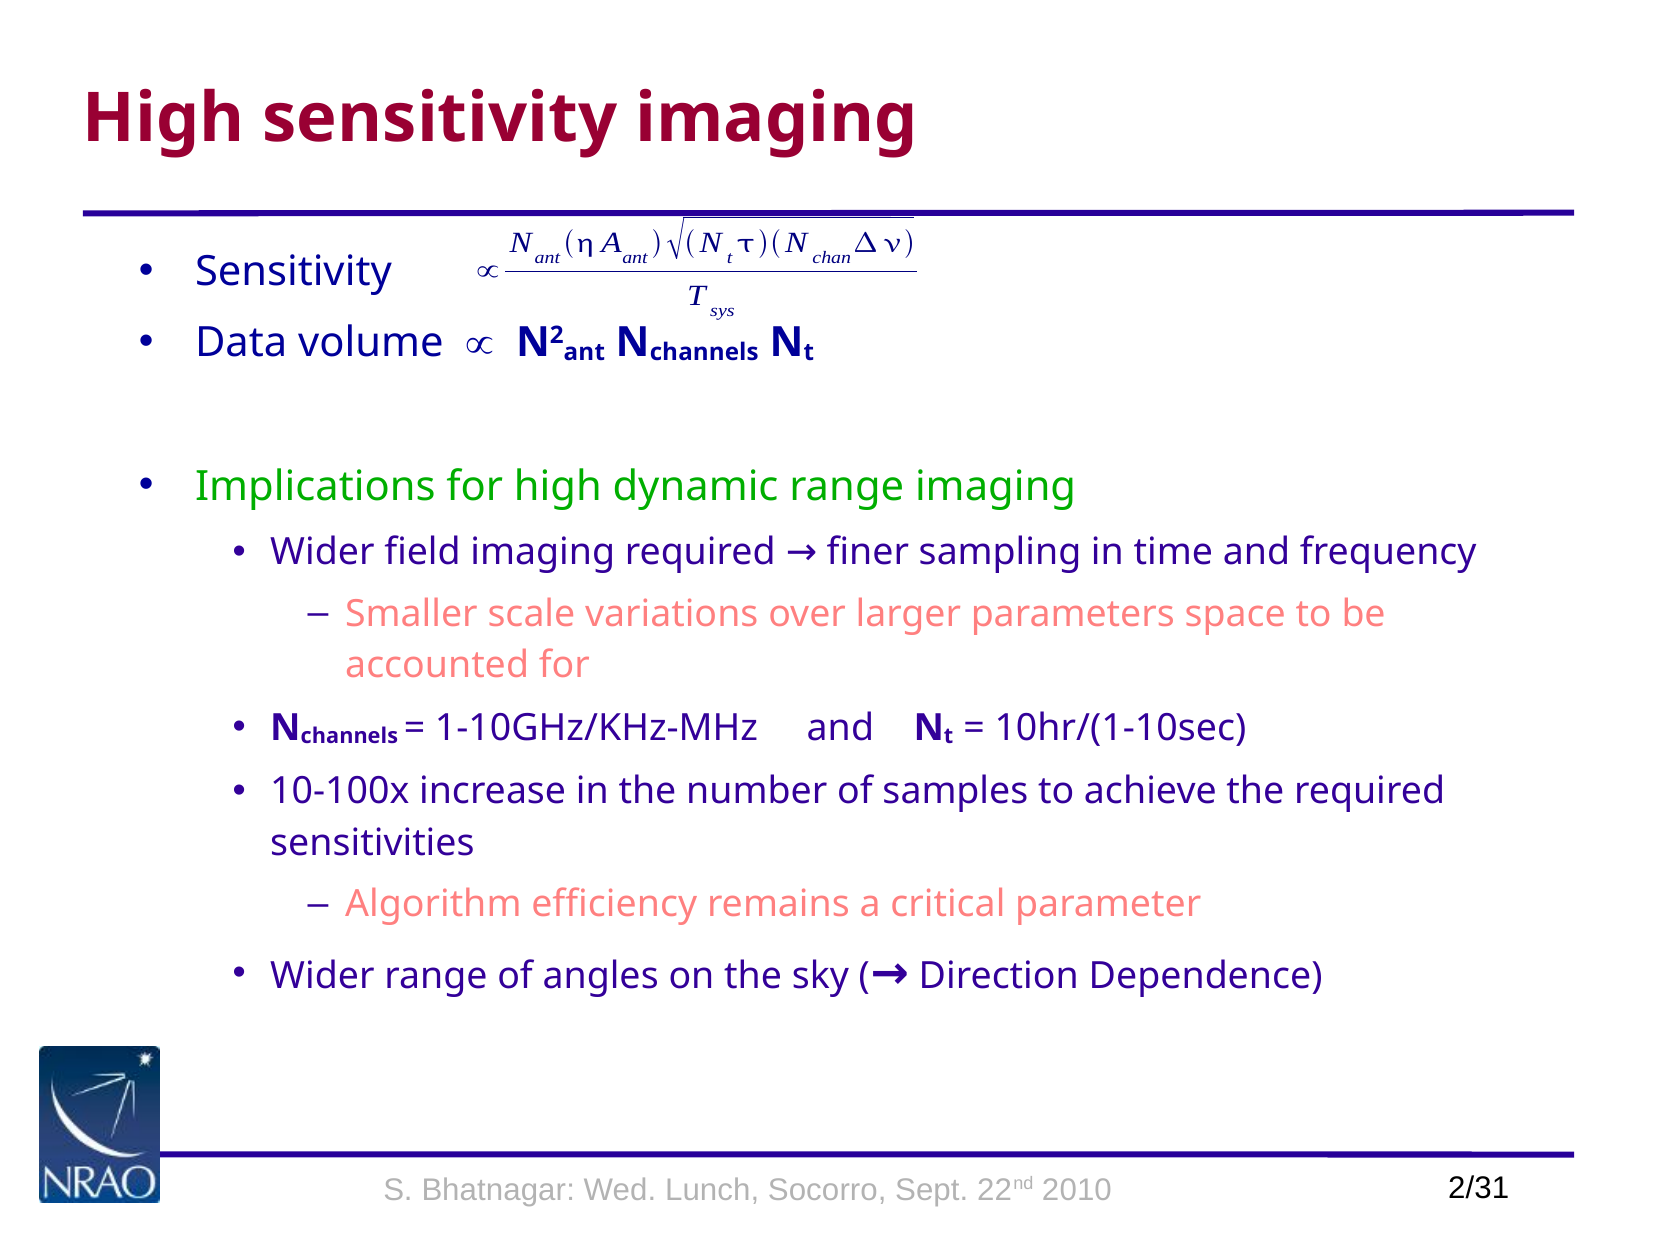

# High sensitivity imaging
Sensitivity
Data volume ∝ N2ant Nchannels Nt
Implications for high dynamic range imaging
Wider field imaging required → finer sampling in time and frequency
Smaller scale variations over larger parameters space to be accounted for
Nchannels = 1-10GHz/KHz-MHz and Nt = 10hr/(1-10sec)
10-100x increase in the number of samples to achieve the required sensitivities
Algorithm efficiency remains a critical parameter
Wider range of angles on the sky (→ Direction Dependence)